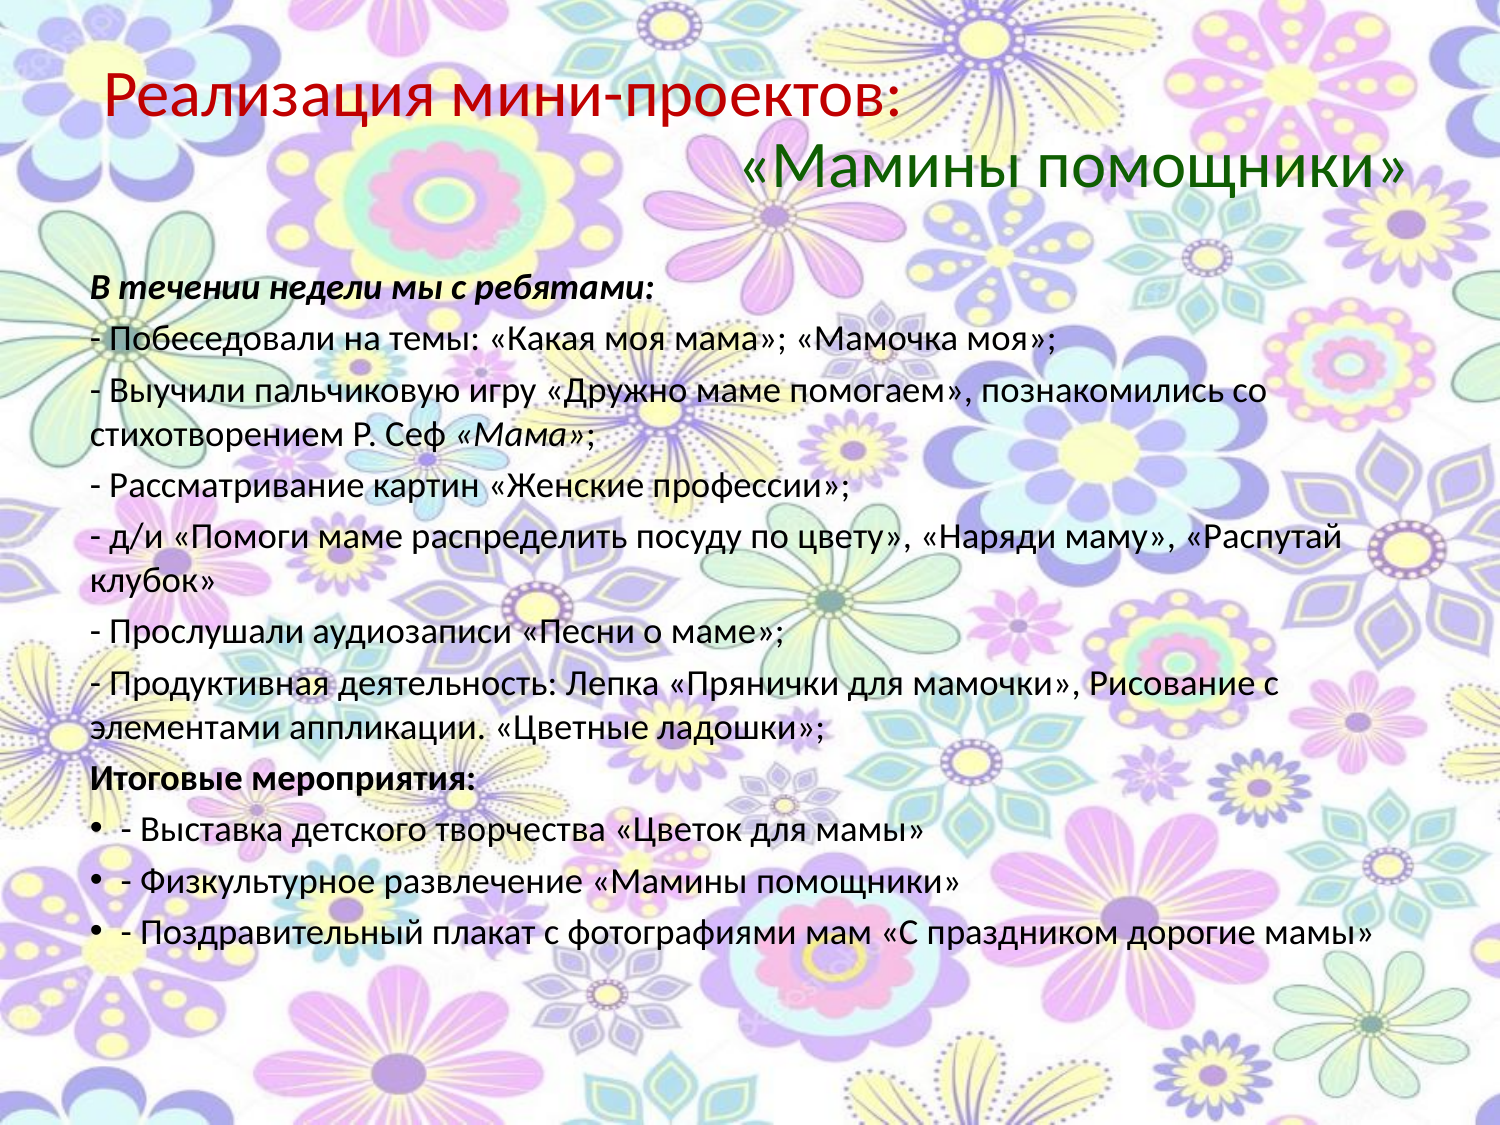

Реализация мини-проектов:
«Мамины помощники»
В течении недели мы с ребятами:
- Побеседовали на темы: «Какая моя мама»; «Мамочка моя»;
- Выучили пальчиковую игру «Дружно маме помогаем», познакомились со стихотворением Р. Сеф «Мама»;
- Рассматривание картин «Женские профессии»;
- д/и «Помоги маме распределить посуду по цвету», «Наряди маму», «Распутай клубок»
- Прослушали аудиозаписи «Песни о маме»;
- Продуктивная деятельность: Лепка «Прянички для мамочки», Рисование с элементами аппликации. «Цветные ладошки»;
Итоговые мероприятия:
- Выставка детского творчества «Цветок для мамы»
- Физкультурное развлечение «Мамины помощники»
- Поздравительный плакат с фотографиями мам «С праздником дорогие мамы»